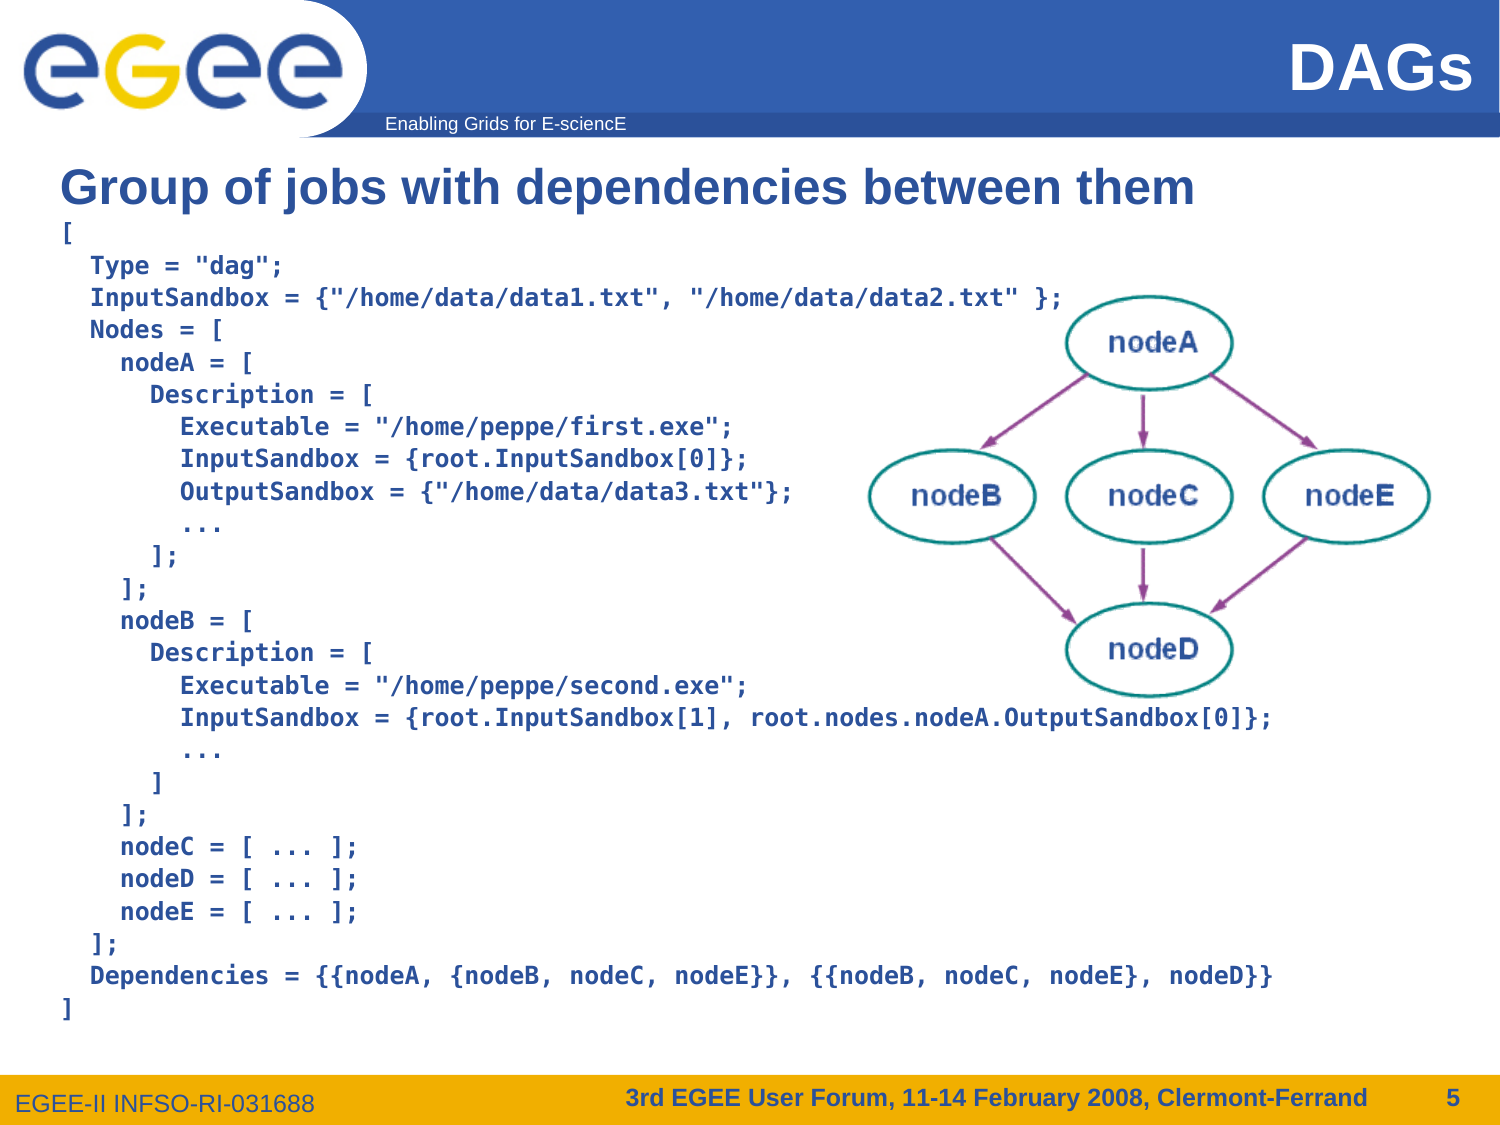

# DAGs
Group of jobs with dependencies between them
[
 Type = "dag";
 InputSandbox = {"/home/data/data1.txt", "/home/data/data2.txt" };
 Nodes = [
 nodeA = [
 Description = [
 Executable = "/home/peppe/first.exe";
 InputSandbox = {root.InputSandbox[0]};
 OutputSandbox = {"/home/data/data3.txt"};
 ...
 ];
 ];
 nodeB = [
 Description = [
 Executable = "/home/peppe/second.exe";
 InputSandbox = {root.InputSandbox[1], root.nodes.nodeA.OutputSandbox[0]};
 ...
 ]
 ];
 nodeC = [ ... ];
 nodeD = [ ... ];
 nodeE = [ ... ];
 ];
 Dependencies = {{nodeA, {nodeB, nodeC, nodeE}}, {{nodeB, nodeC, nodeE}, nodeD}}
]
3rd EGEE User Forum, 11-14 February 2008, Clermont-Ferrand
5